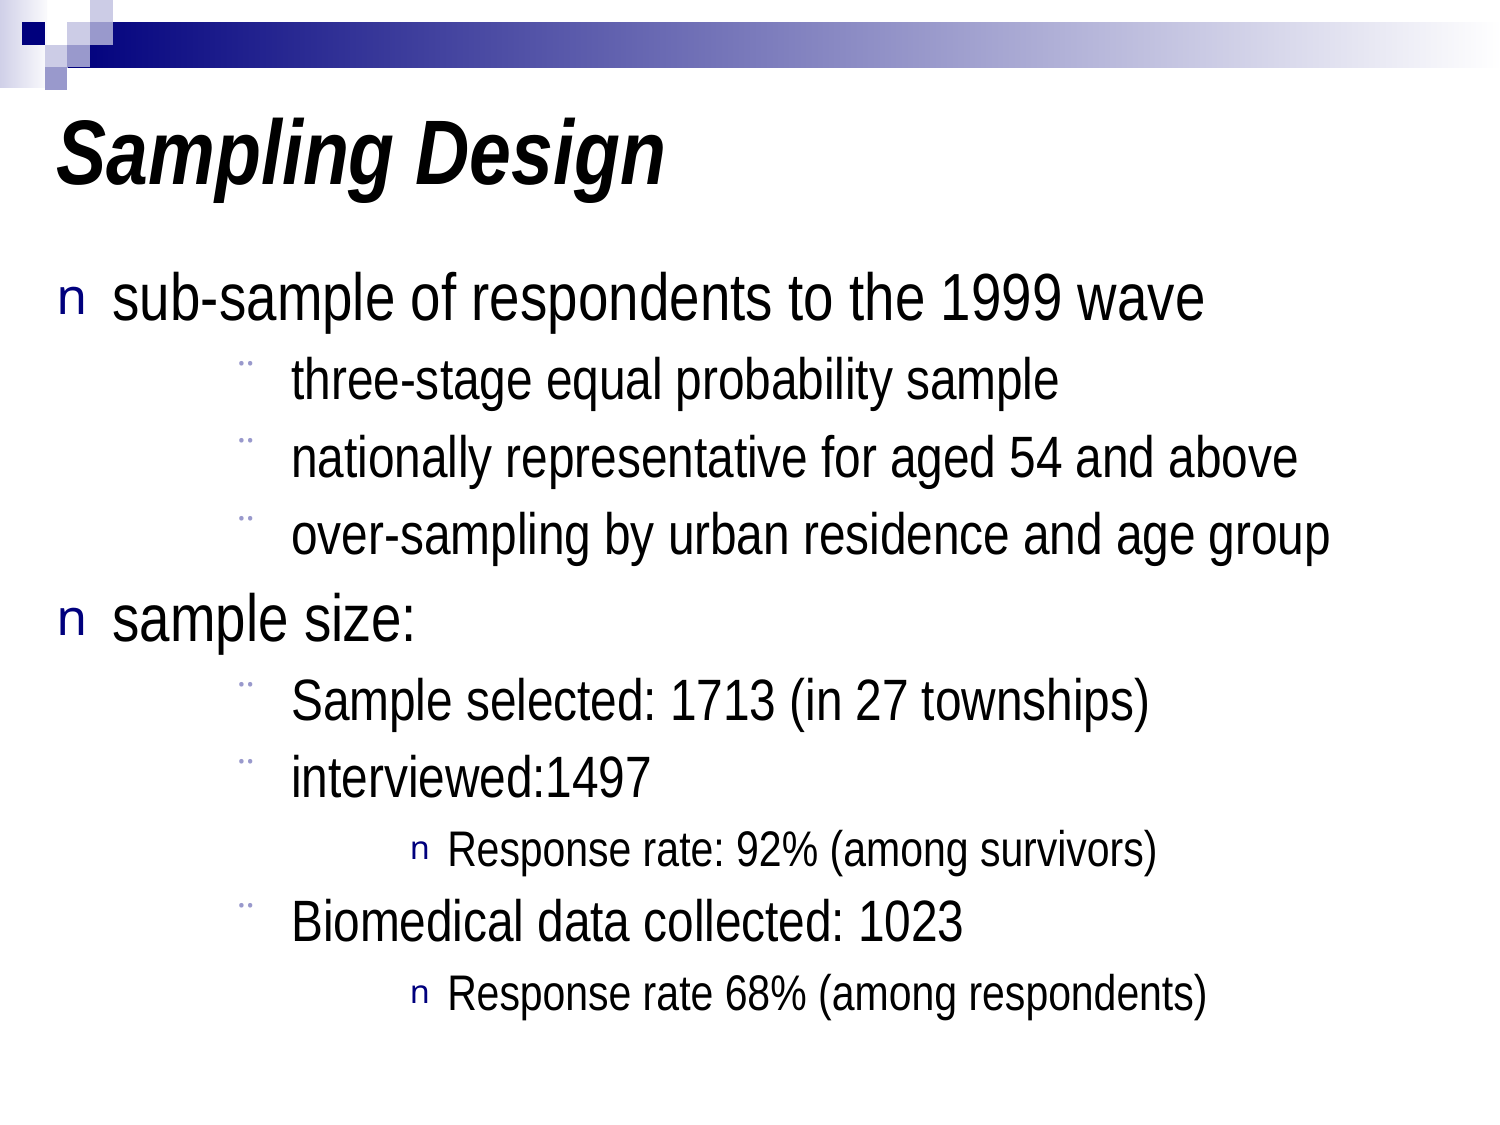

# Sampling Design
sub-sample of respondents to the 1999 wave
three-stage equal probability sample
nationally representative for aged 54 and above
over‑sampling by urban residence and age group
sample size:
Sample selected: 1713 (in 27 townships)
interviewed:1497
Response rate: 92% (among survivors)
Biomedical data collected: 1023
Response rate 68% (among respondents)